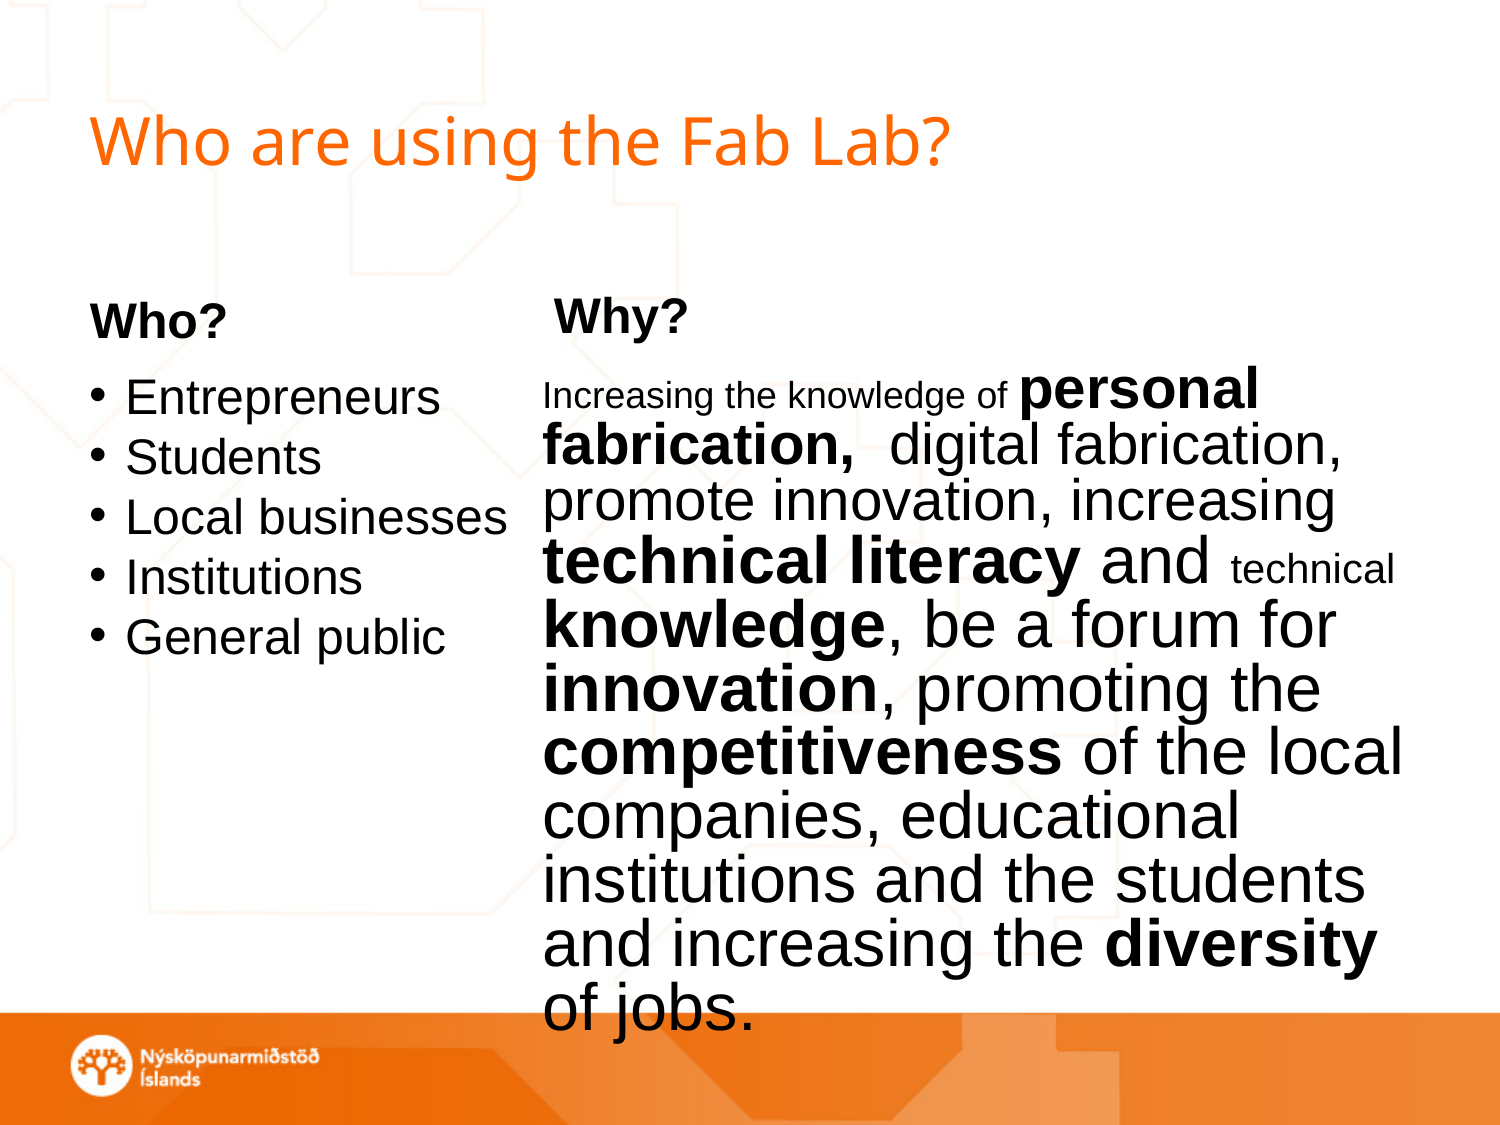

Who are using the Fab Lab?
Why?
Who?
Entrepreneurs
Students
Local businesses
Institutions
General public
Increasing the knowledge of personal fabrication, digital fabrication, promote innovation, increasing technical literacy and technical knowledge, be a forum for innovation, promoting the competitiveness of the local companies, educational institutions and the students and increasing the diversity of jobs.